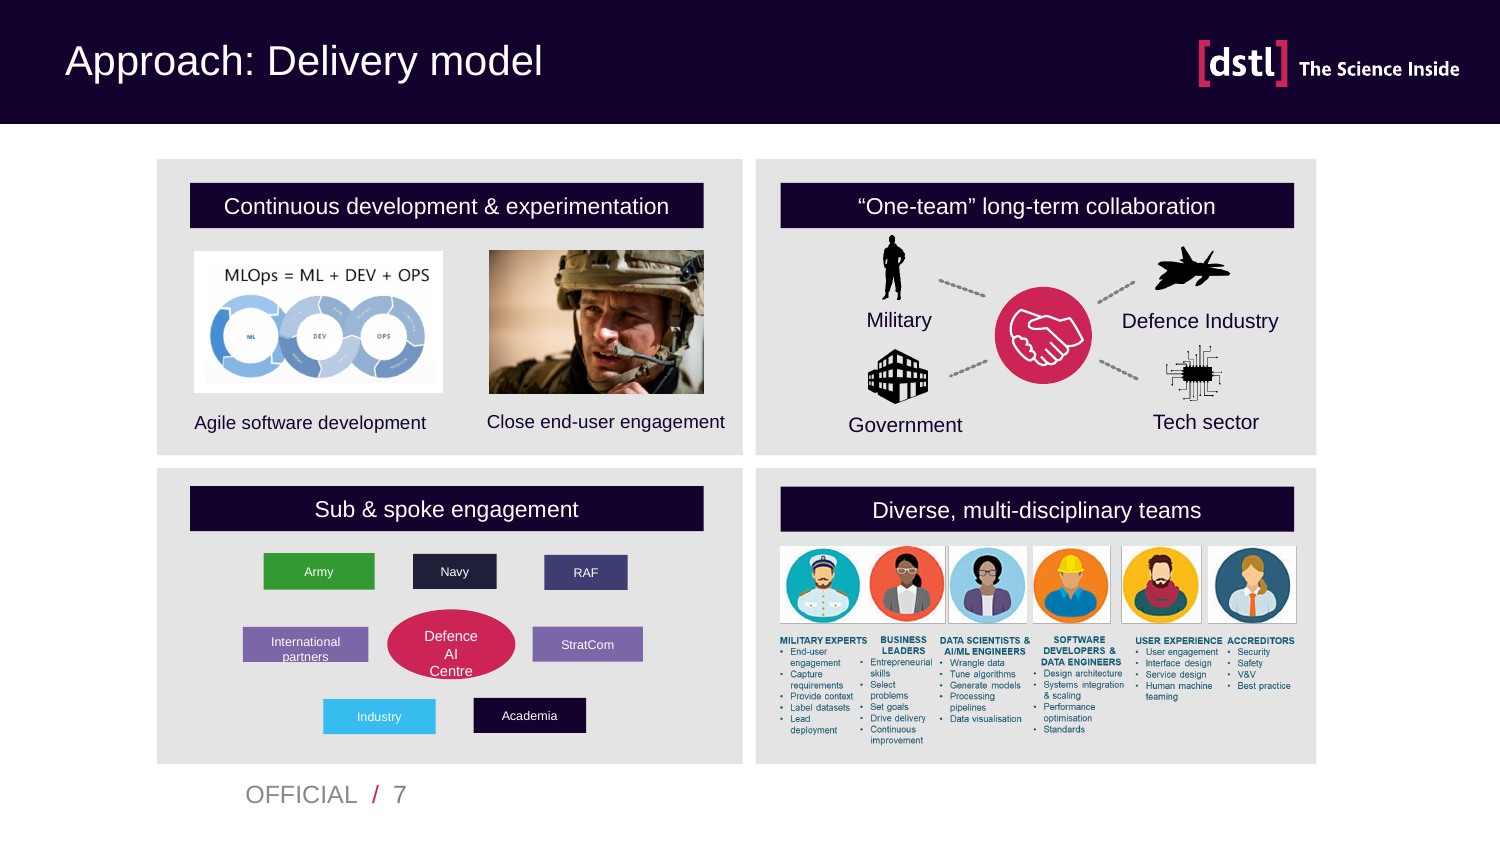

# Approach: Delivery model
Continuous development & experimentation
“One-team” long-term collaboration
Military
Defence Industry
Tech sector
Government
Close end-user engagement
Agile software development
Sub & spoke engagement
Diverse, multi-disciplinary teams
Army
Navy
RAF
Defence AI Centre
StratCom
International partners
Academia
Industry
OFFICIAL /